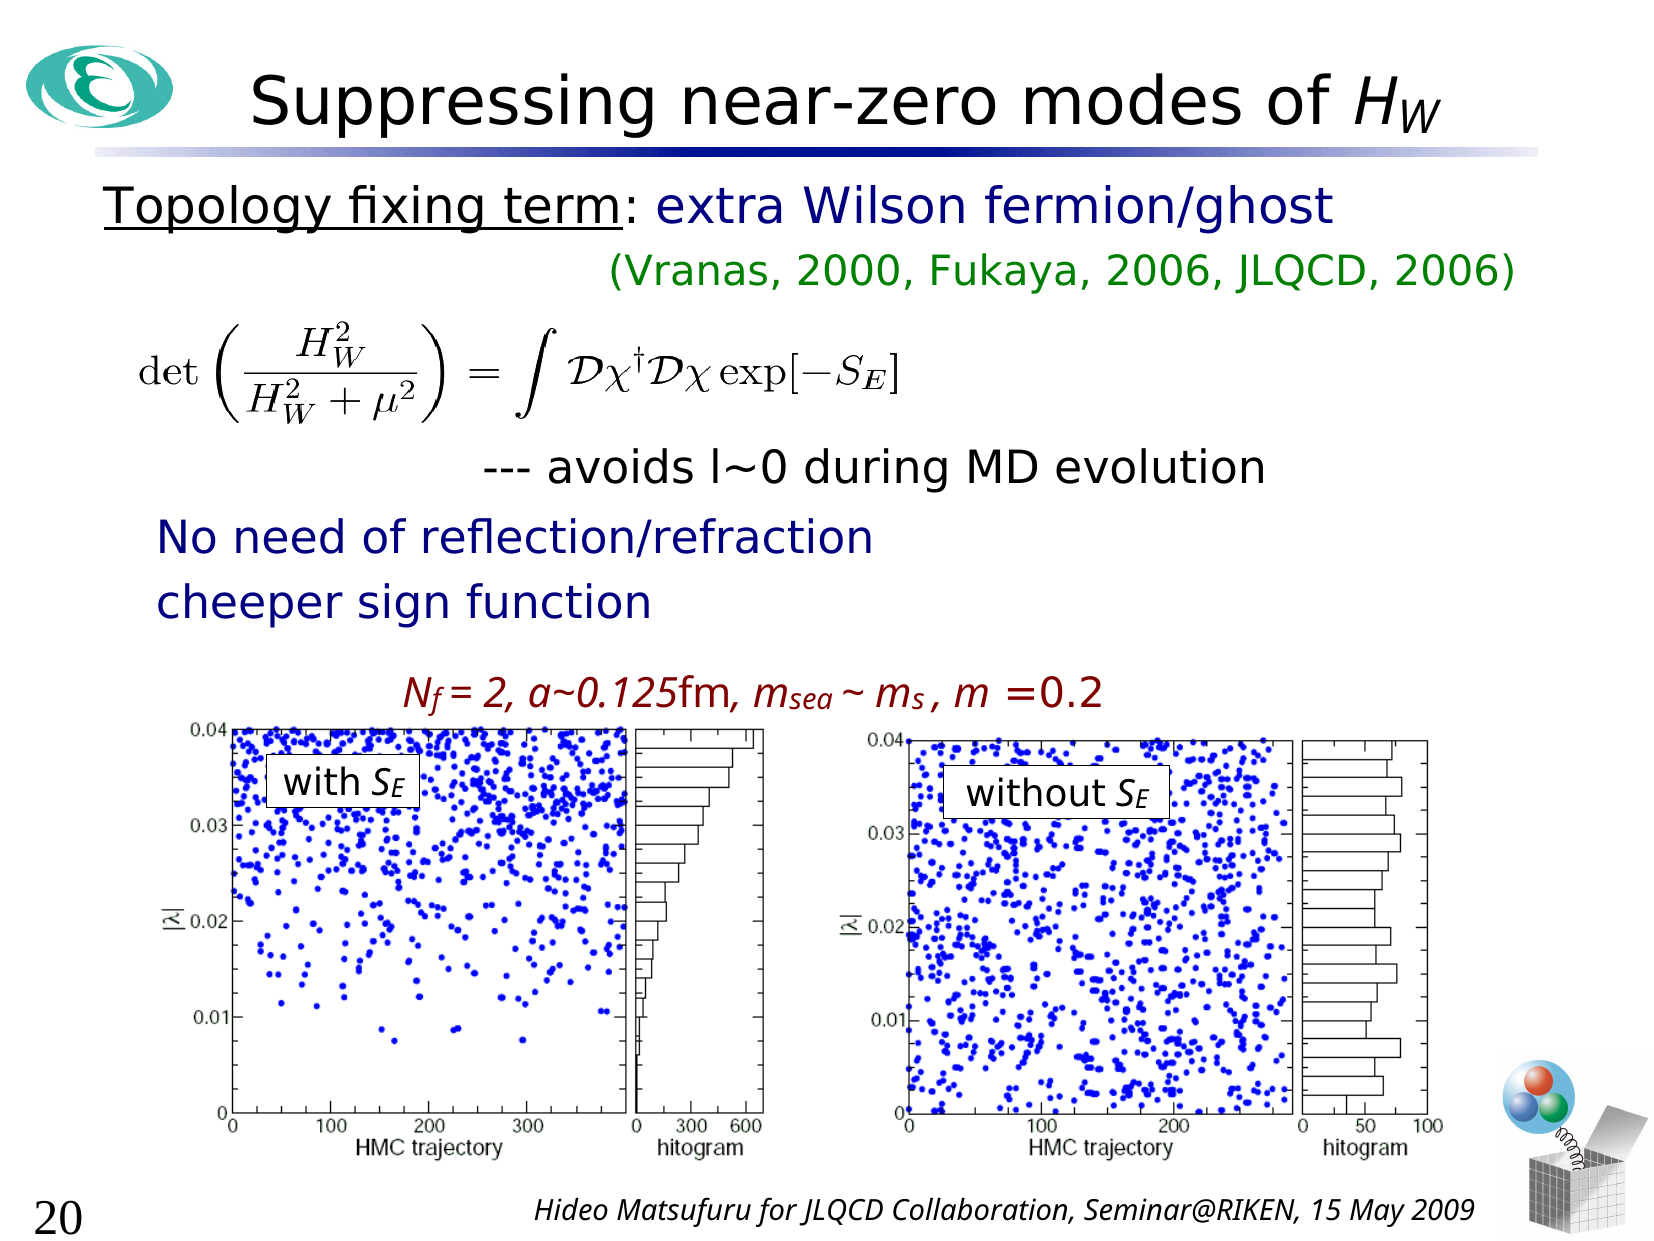

# Suppressing near-zero modes of HW
Topology fixing term: extra Wilson fermion/ghost
 (Vranas, 2000, Fukaya, 2006, JLQCD, 2006)
--- avoids l~0 during MD evolution
No need of reflection/refraction
cheeper sign function
Nf = 2, a~0.125fm, msea ~ ms , m =0.2
with SE
without SE